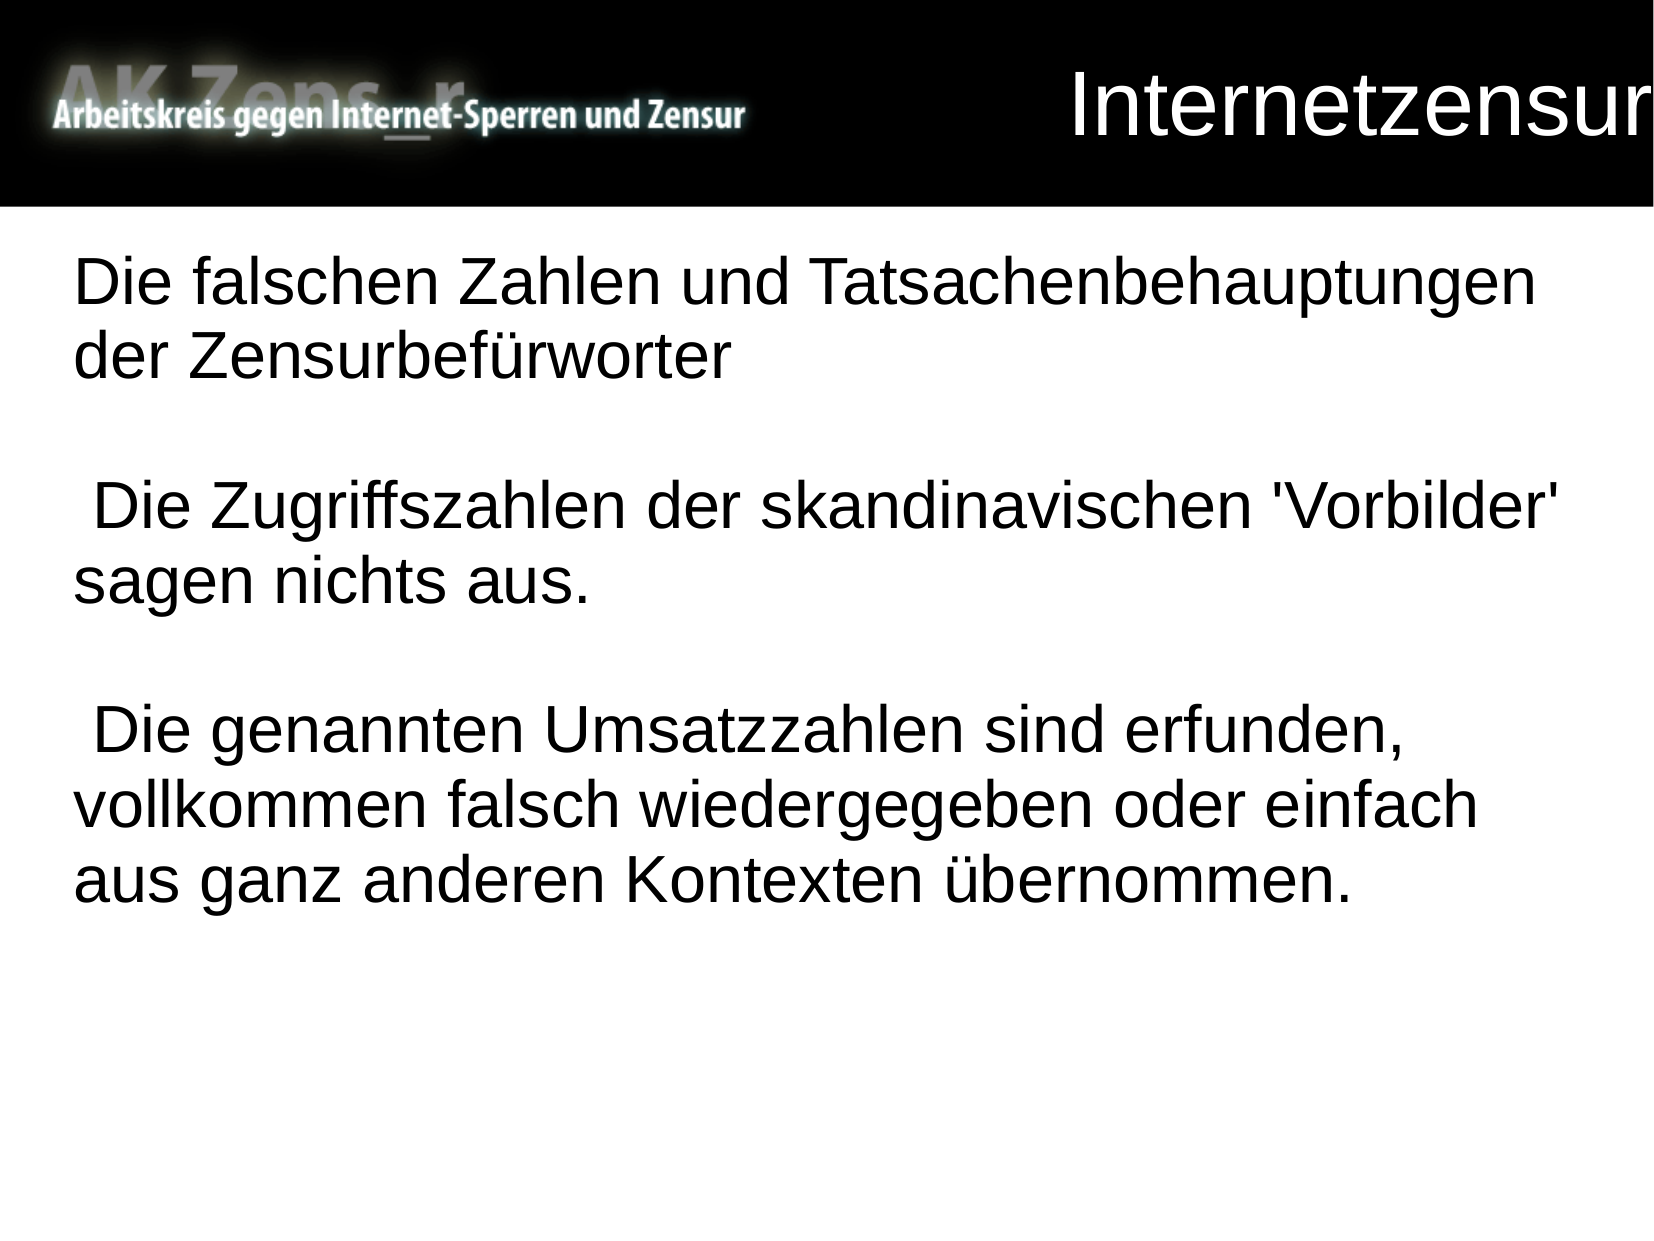

# Internetzensur
Die falschen Zahlen und Tatsachenbehauptungen der Zensurbefürworter
 Die Zugriffszahlen der skandinavischen 'Vorbilder' sagen nichts aus.
 Die genannten Umsatzzahlen sind erfunden, vollkommen falsch wiedergegeben oder einfach aus ganz anderen Kontexten übernommen.